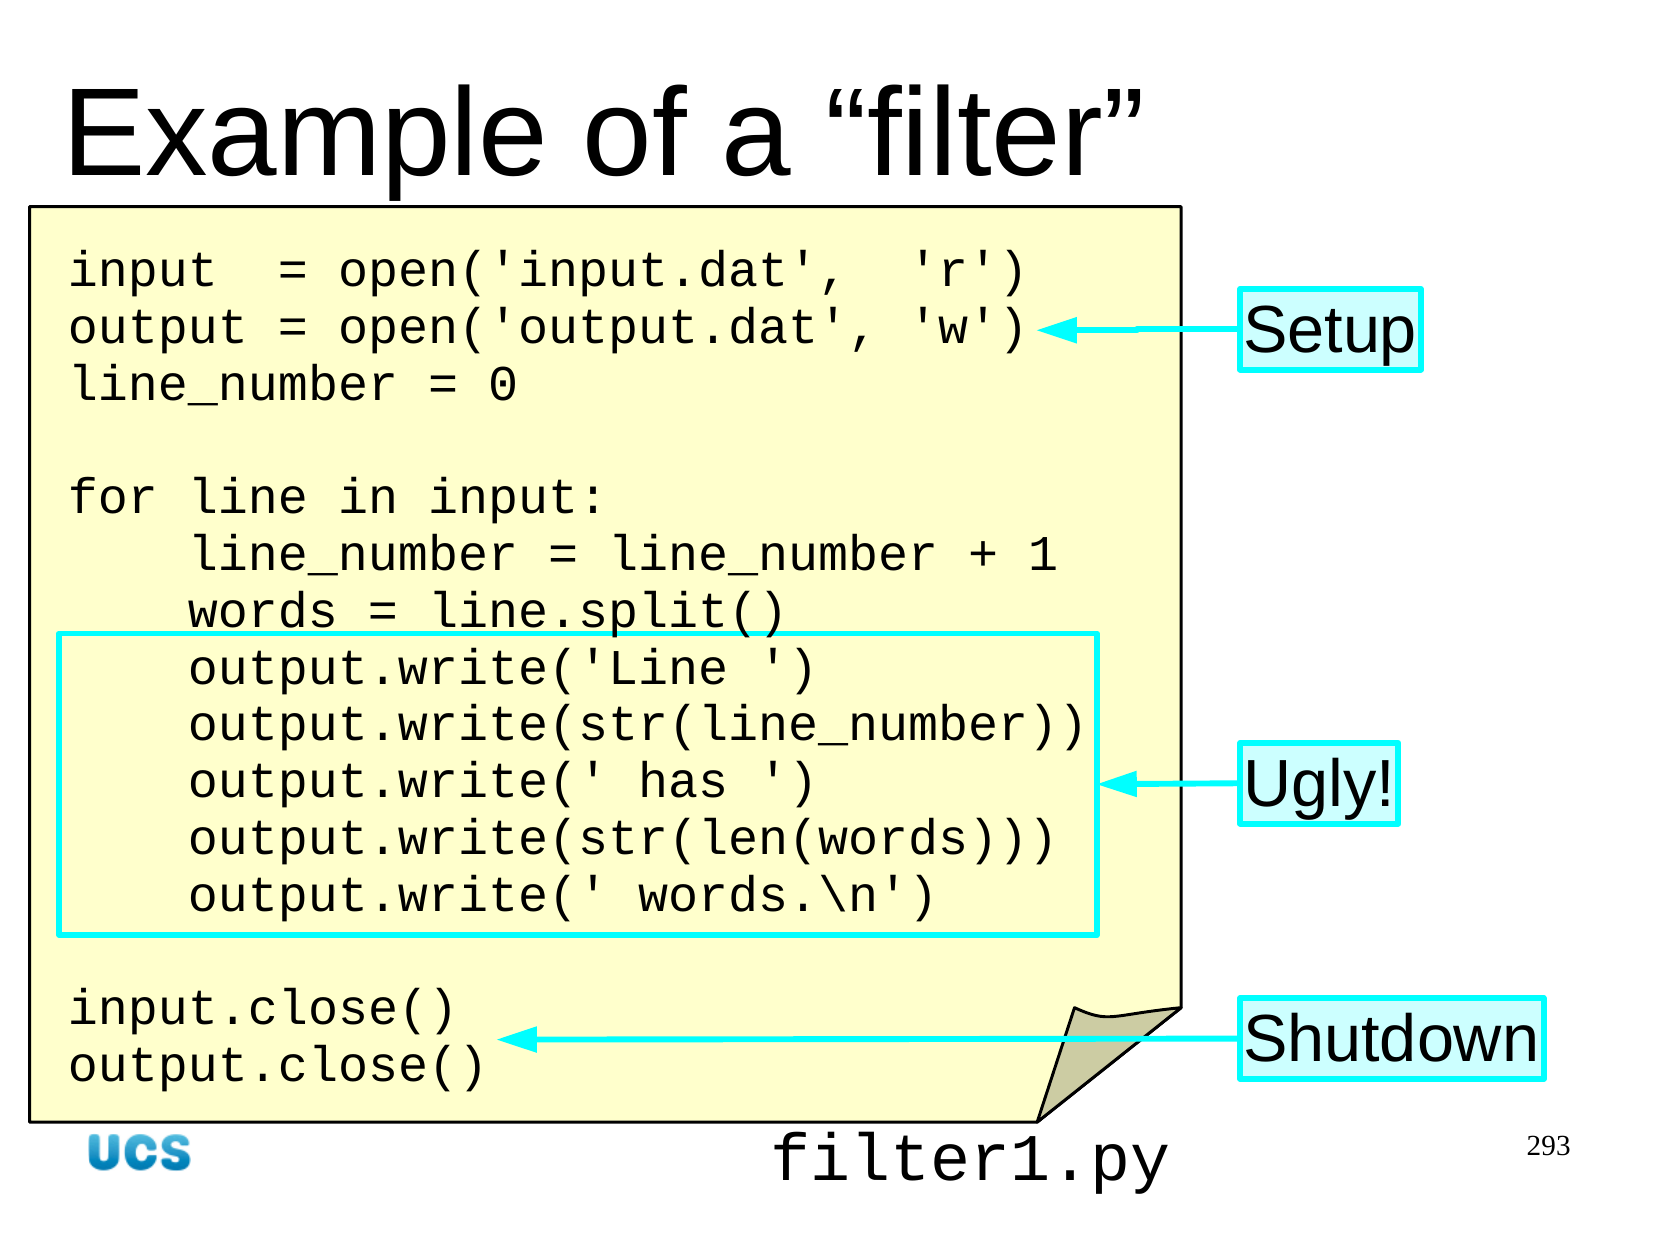

Example of a “filter”
input = open('input.dat', 'r')
output = open('output.dat', 'w')
line_number = 0
Setup
for line in input:
 line_number = line_number + 1
 words = line.split()
 output.write('Line ')
 output.write(str(line_number))
 output.write(' has ')
 output.write(str(len(words)))
 output.write(' words.\n')
Ugly!
input.close()
output.close()
Shutdown
filter1.py
293